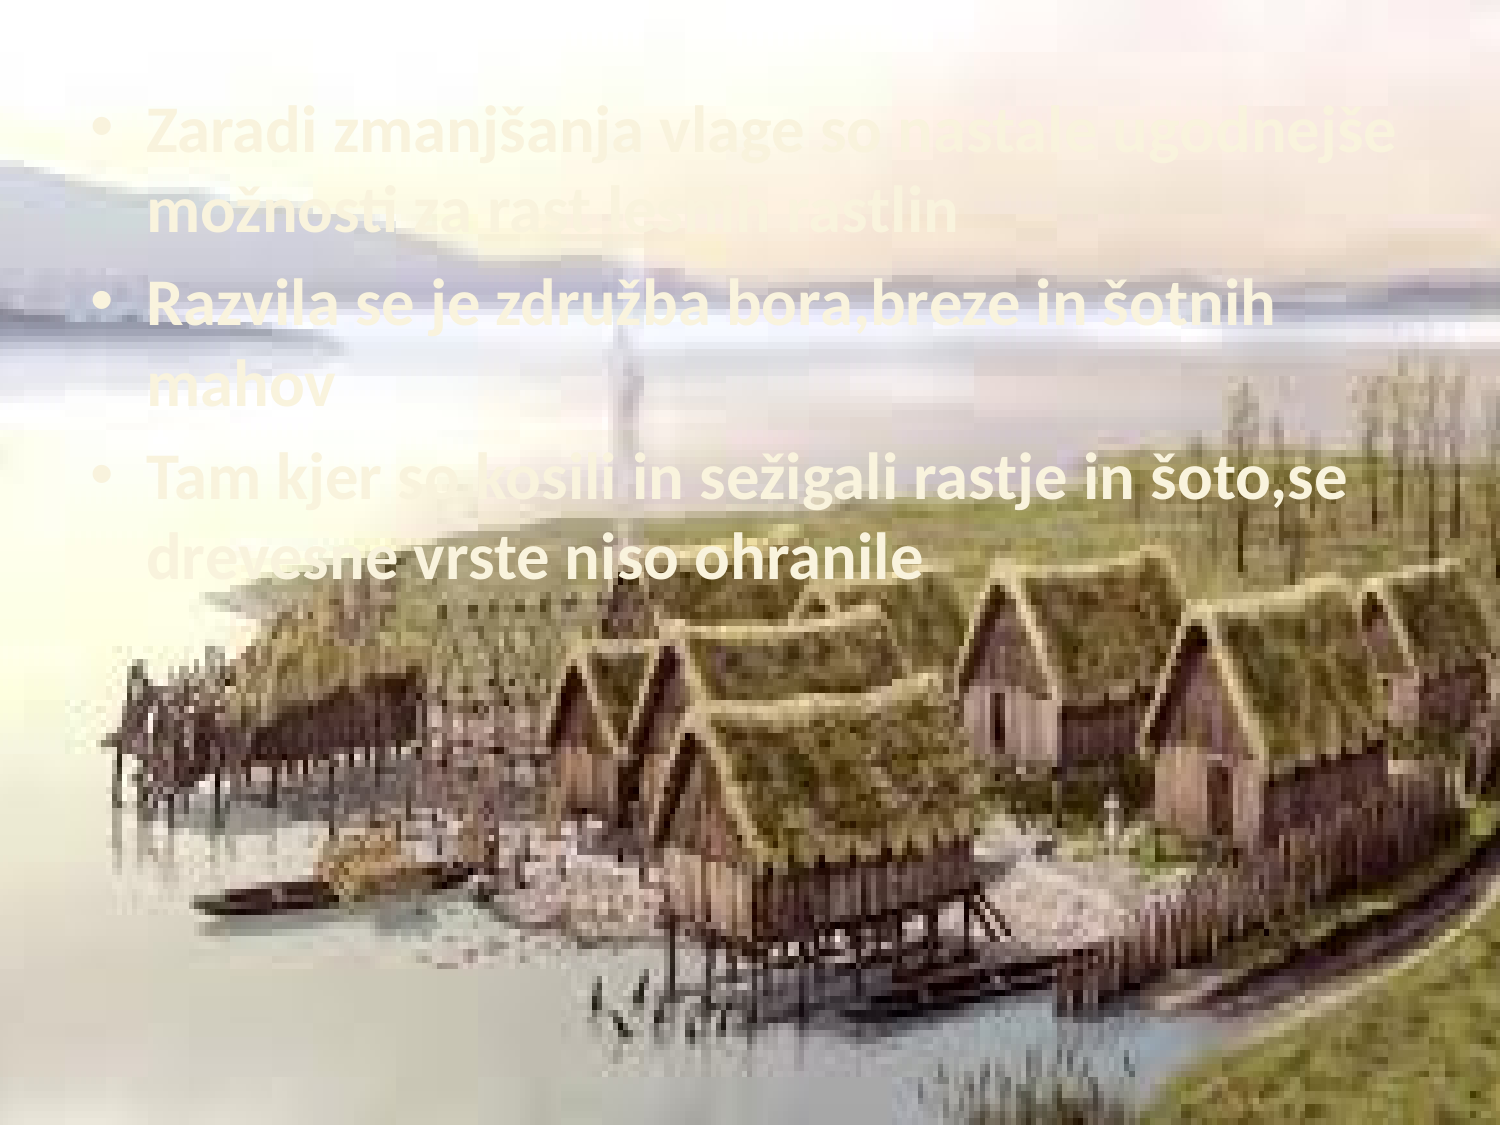

# Zaradi zmanjšanja vlage so nastale ugodnejše možnosti za rast lesnih rastlin
Razvila se je združba bora,breze in šotnih mahov
Tam kjer so kosili in sežigali rastje in šoto,se drevesne vrste niso ohranile